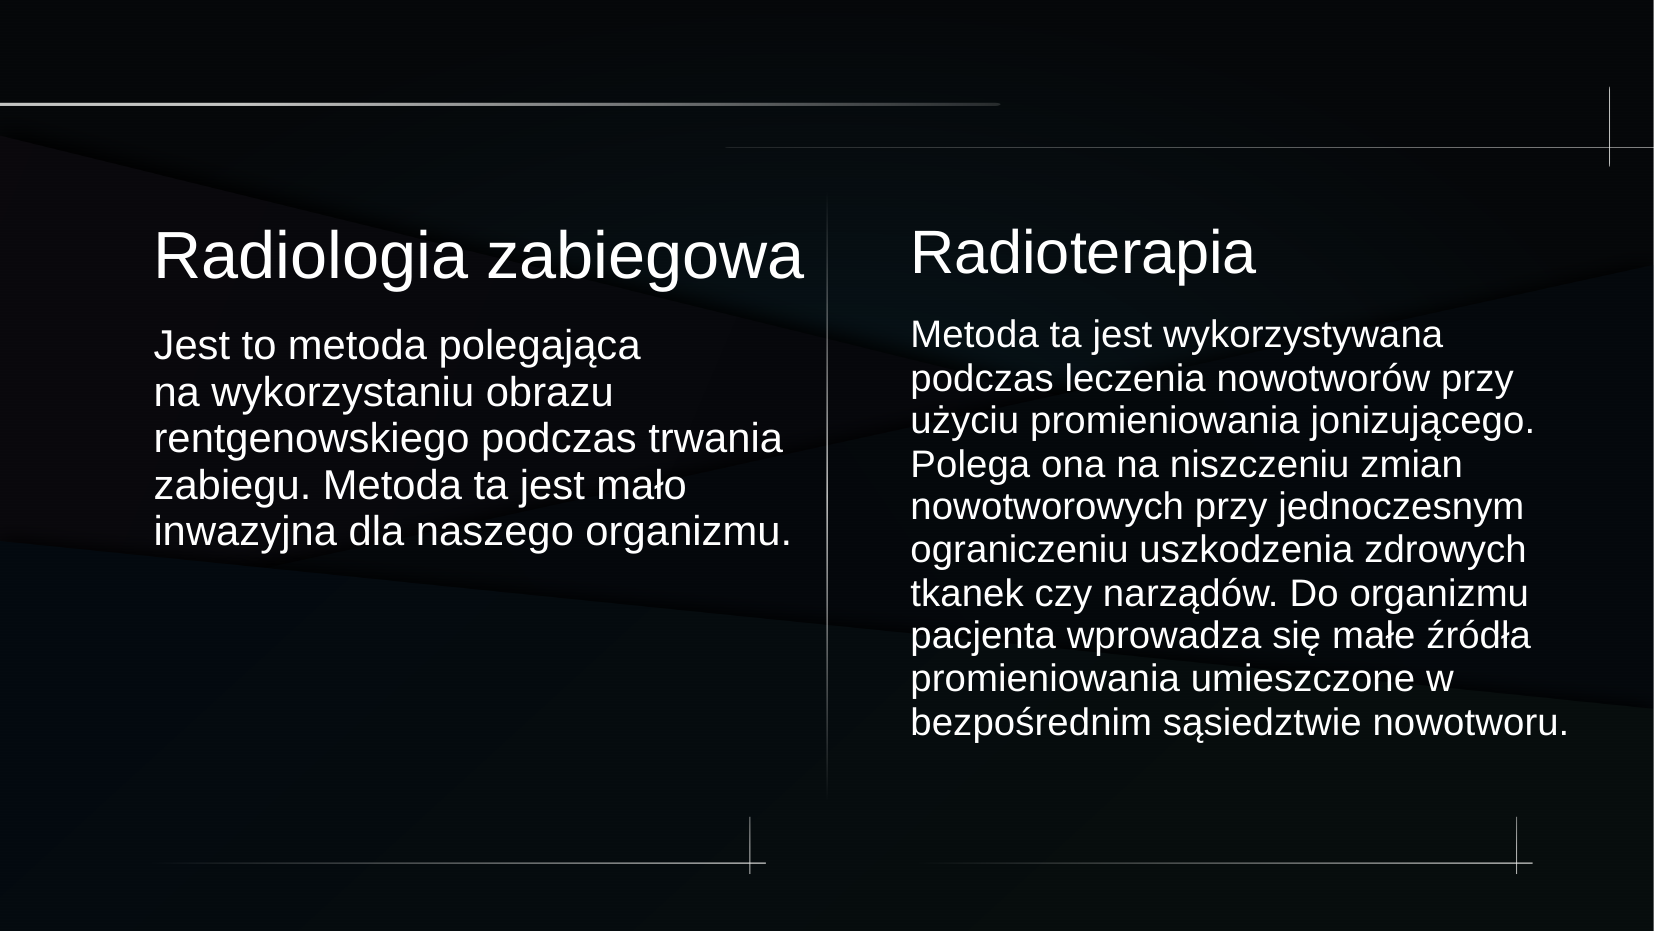

# Radiologia zabiegowa
Jest to metoda polegająca na wykorzystaniu obrazu rentgenowskiego podczas trwania zabiegu. Metoda ta jest mało inwazyjna dla naszego organizmu.
Radioterapia
Metoda ta jest wykorzystywana podczas leczenia nowotworów przy użyciu promieniowania jonizującego. Polega ona na niszczeniu zmian nowotworowych przy jednoczesnym ograniczeniu uszkodzenia zdrowych tkanek czy narządów. Do organizmu pacjenta wprowadza się małe źródła promieniowania umieszczone w bezpośrednim sąsiedztwie nowotworu.